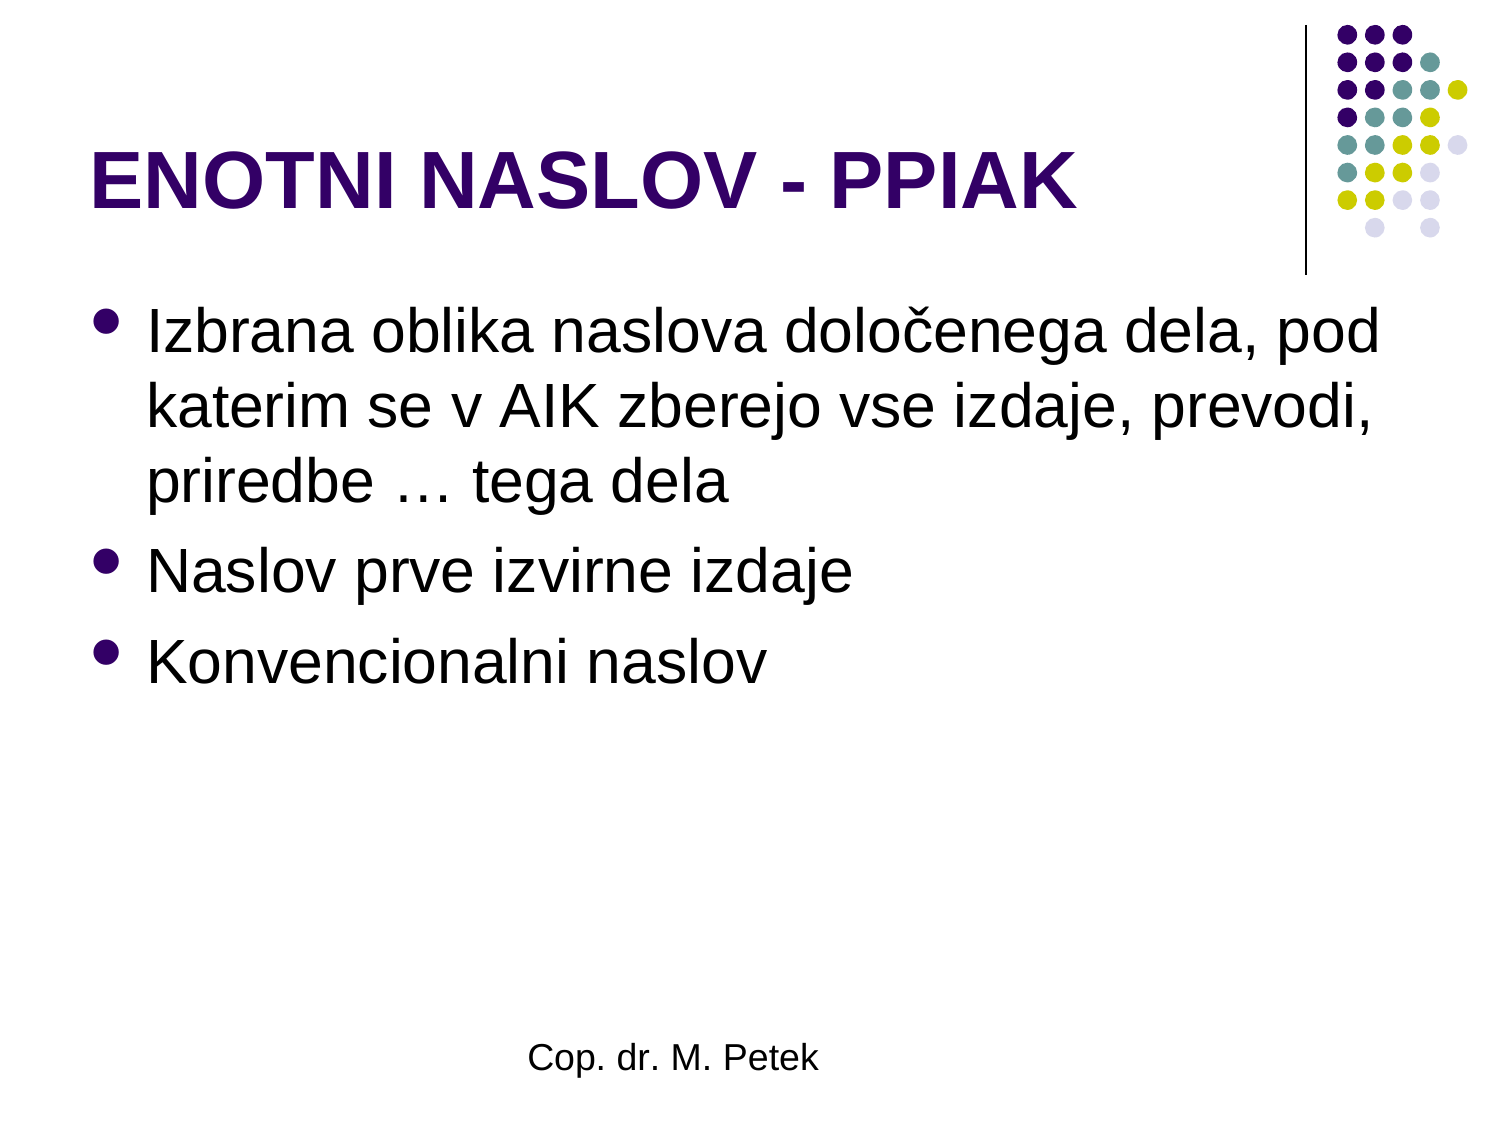

# ENOTNI NASLOV - PPIAK
Izbrana oblika naslova določenega dela, pod katerim se v AIK zberejo vse izdaje, prevodi, priredbe … tega dela
Naslov prve izvirne izdaje
Konvencionalni naslov
Cop. dr. M. Petek